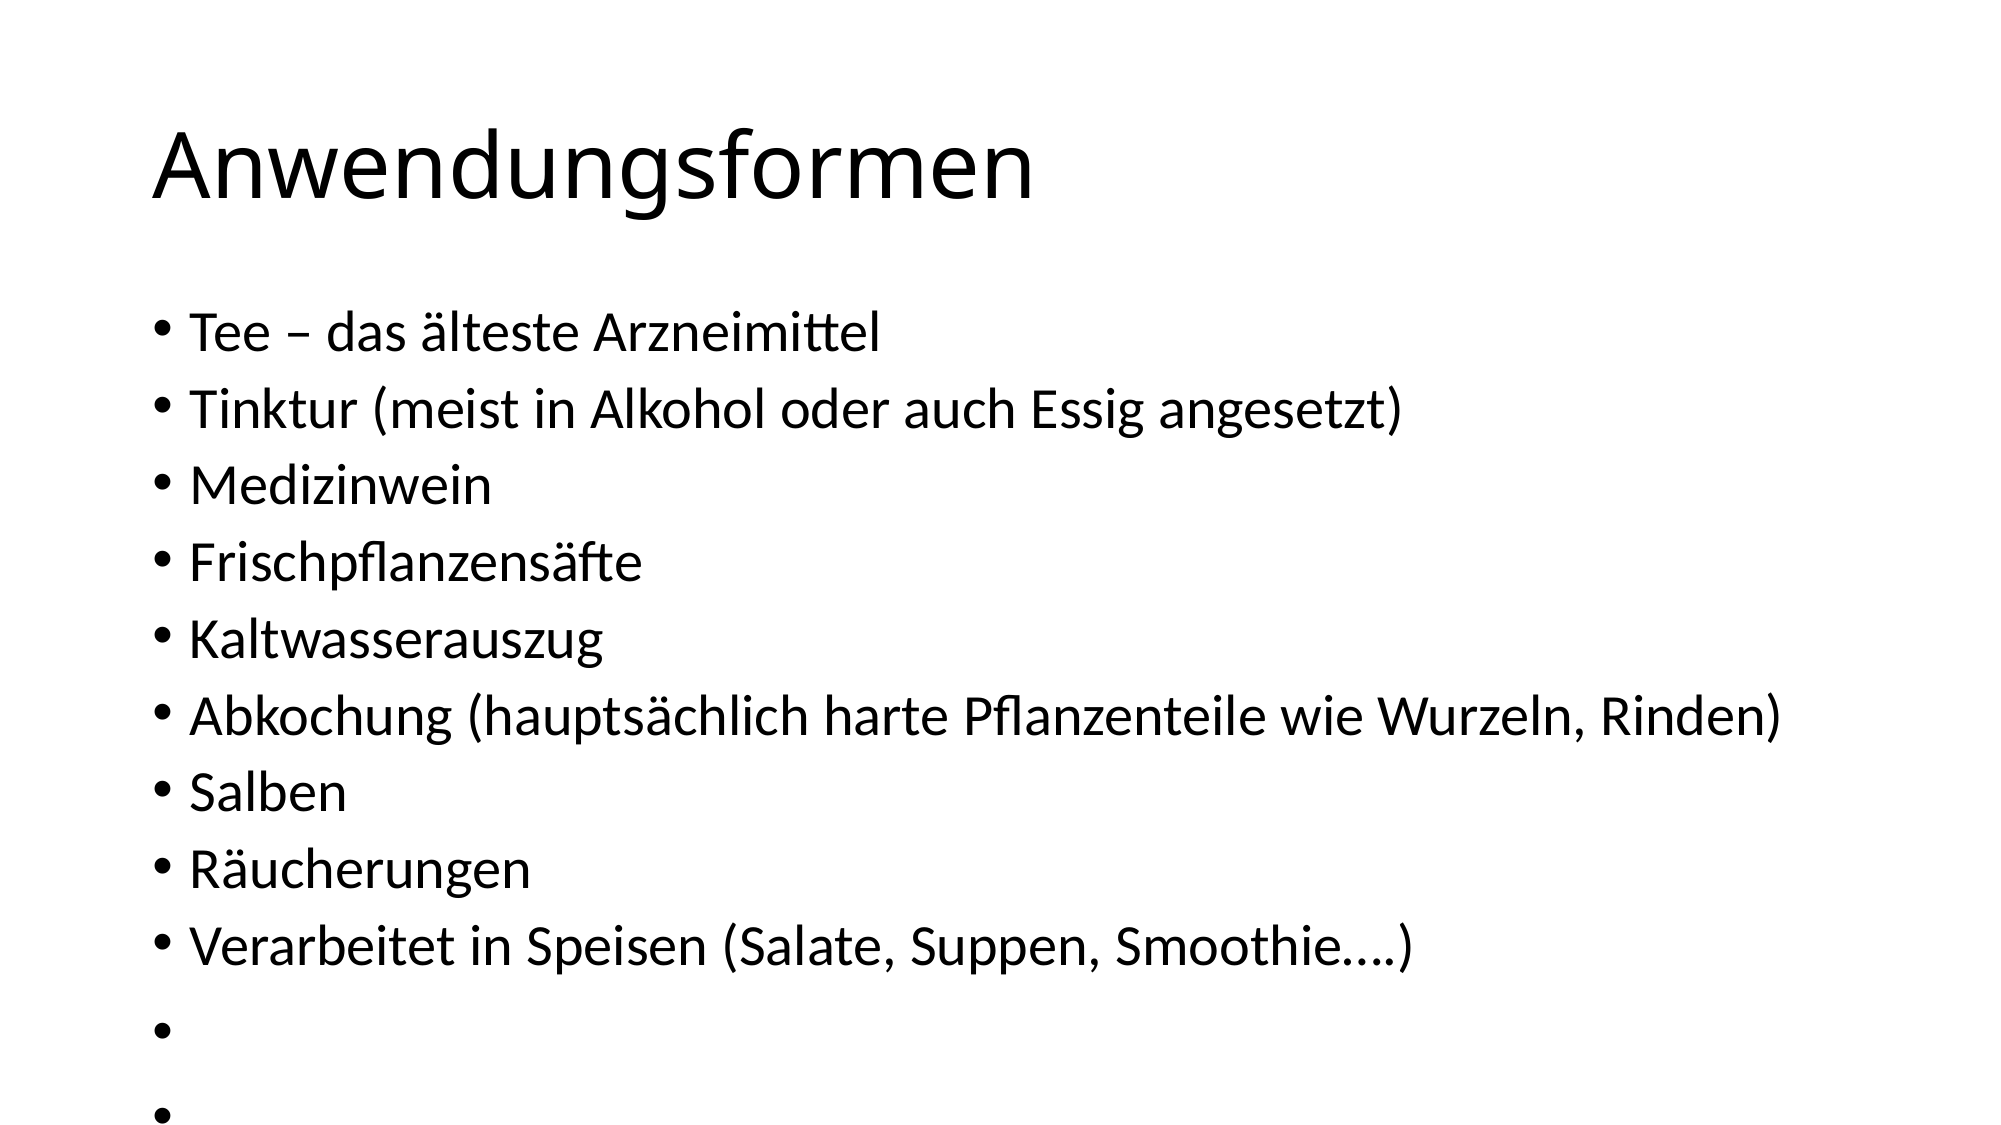

# Anwendungsformen
Tee – das älteste Arzneimittel
Tinktur (meist in Alkohol oder auch Essig angesetzt)
Medizinwein
Frischpflanzensäfte
Kaltwasserauszug
Abkochung (hauptsächlich harte Pflanzenteile wie Wurzeln, Rinden)
Salben
Räucherungen
Verarbeitet in Speisen (Salate, Suppen, Smoothie….)